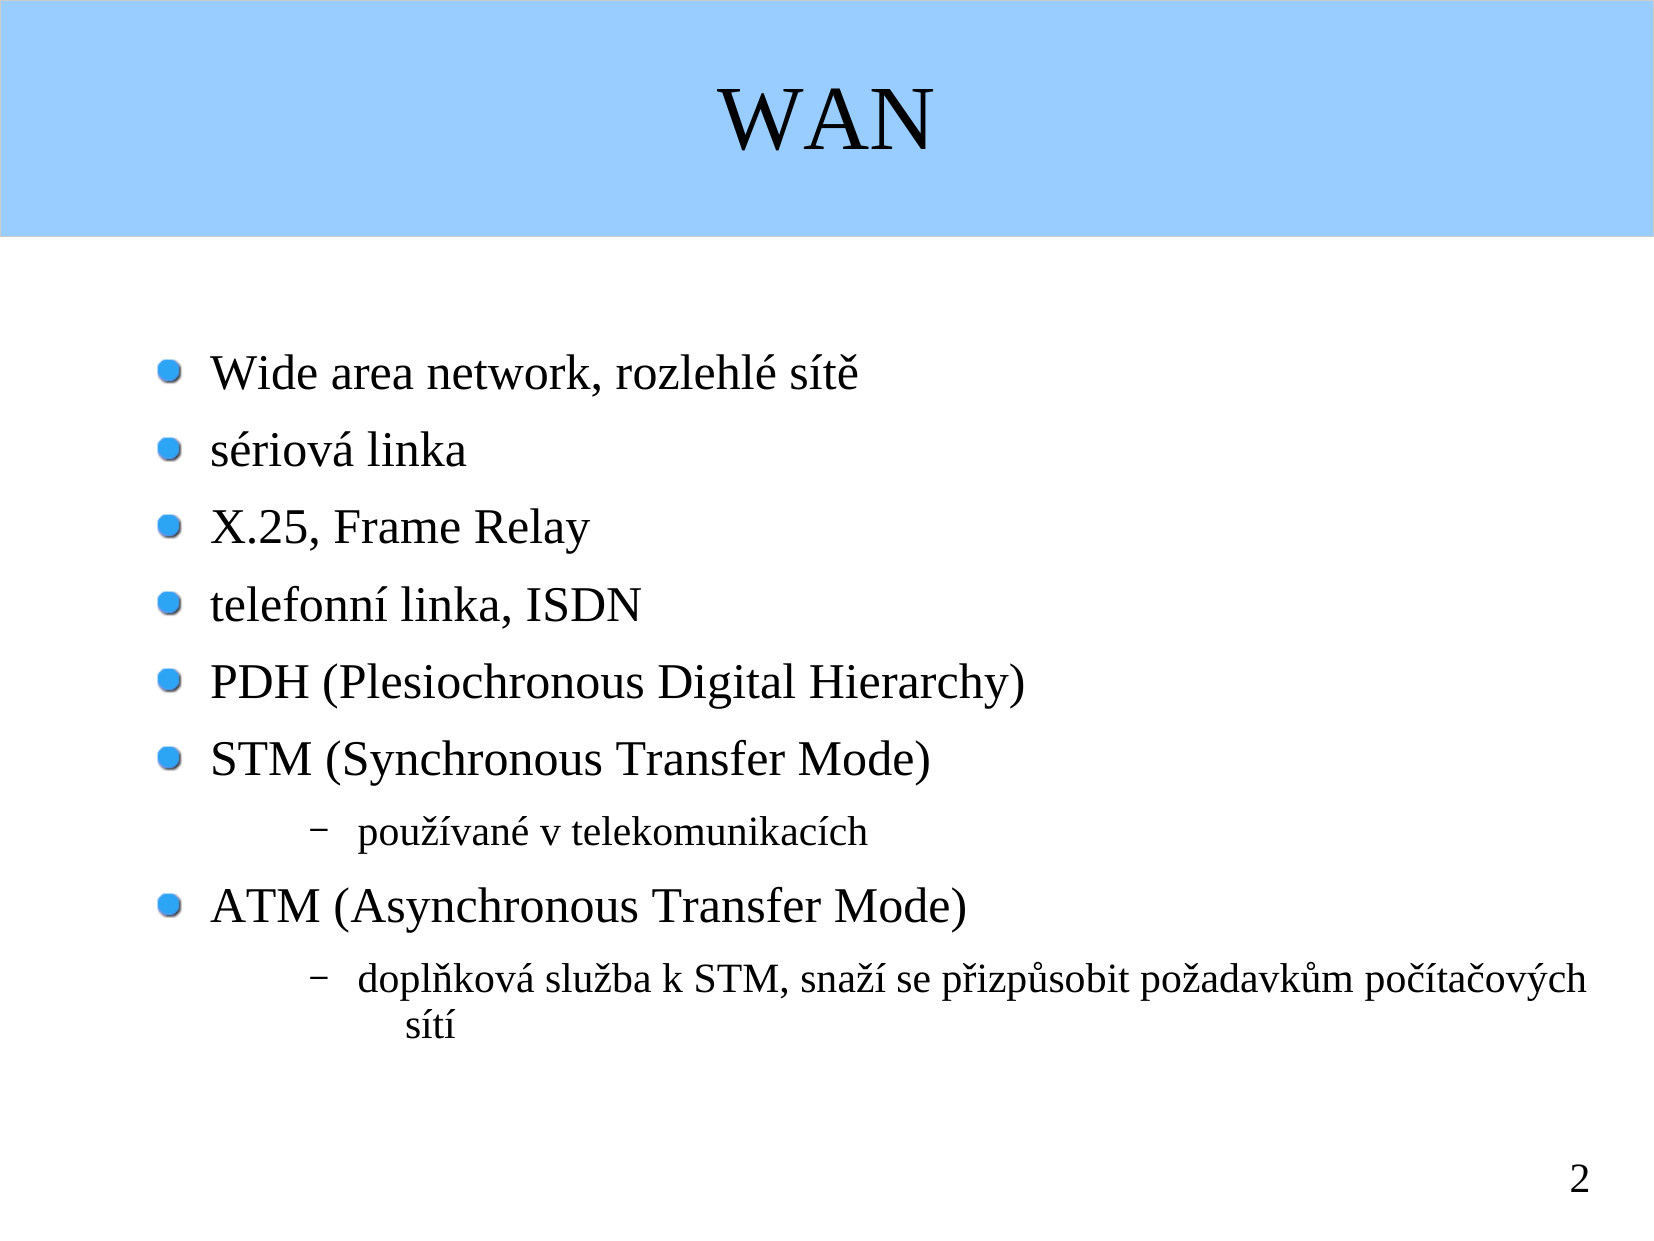

# WAN
Wide area network, rozlehlé sítě
sériová linka
X.25, Frame Relay
telefonní linka, ISDN
PDH (Plesiochronous Digital Hierarchy)
STM (Synchronous Transfer Mode)
používané v telekomunikacích
ATM (Asynchronous Transfer Mode)
doplňková služba k STM, snaží se přizpůsobit požadavkům počítačových sítí